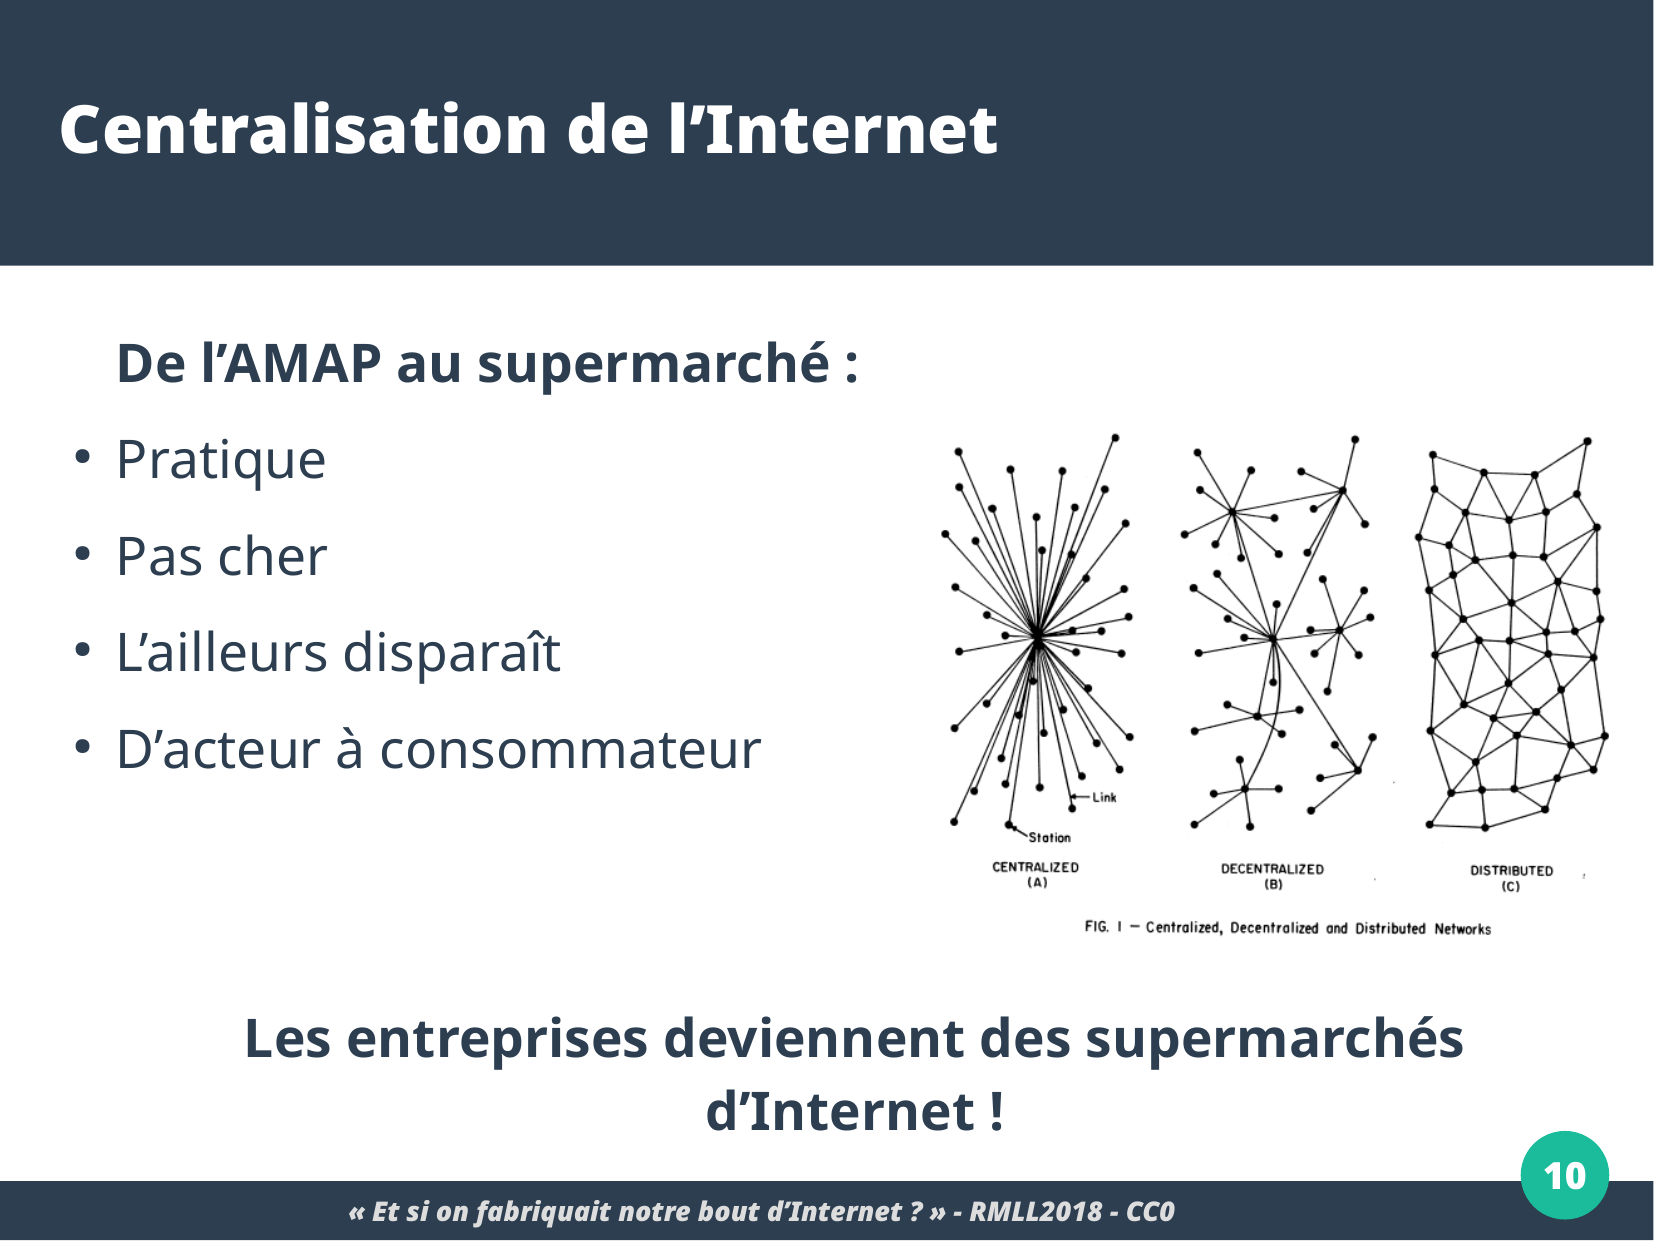

# Centralisation de l’Internet
De l’AMAP au supermarché :
Pratique
Pas cher
L’ailleurs disparaît
D’acteur à consommateur
Les entreprises deviennent des supermarchés d’Internet !
10
« Et si on fabriquait notre bout d’Internet ? » - RMLL2018 - CC0